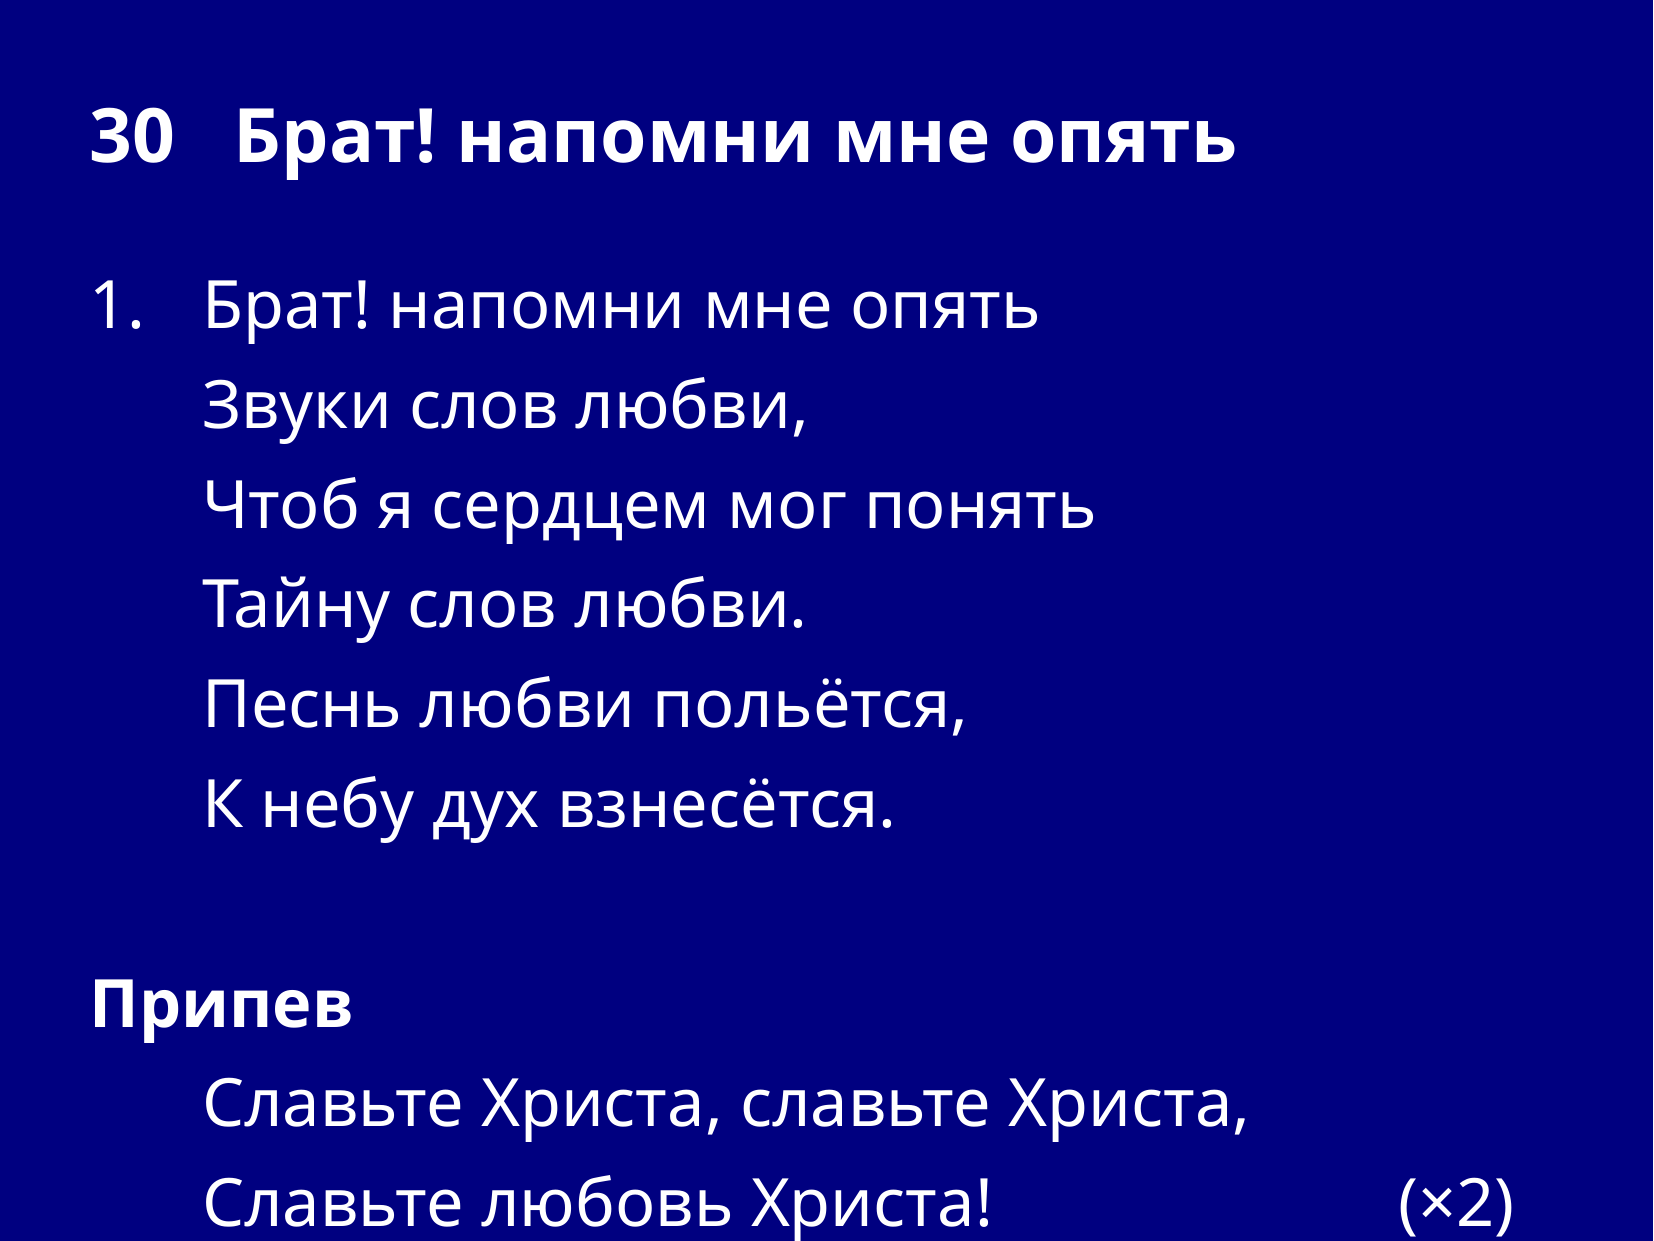

30 Брат! напомни мне опять
1.	Брат! напомни мне опять
	Звуки слов любви,
	Чтоб я сердцем мог понять
	Тайну слов любви.
	Песнь любви польётся,
	К небу дух взнесётся.
Припев
	Славьте Христа, славьте Христа,
	Славьте любовь Христа!	(×2)